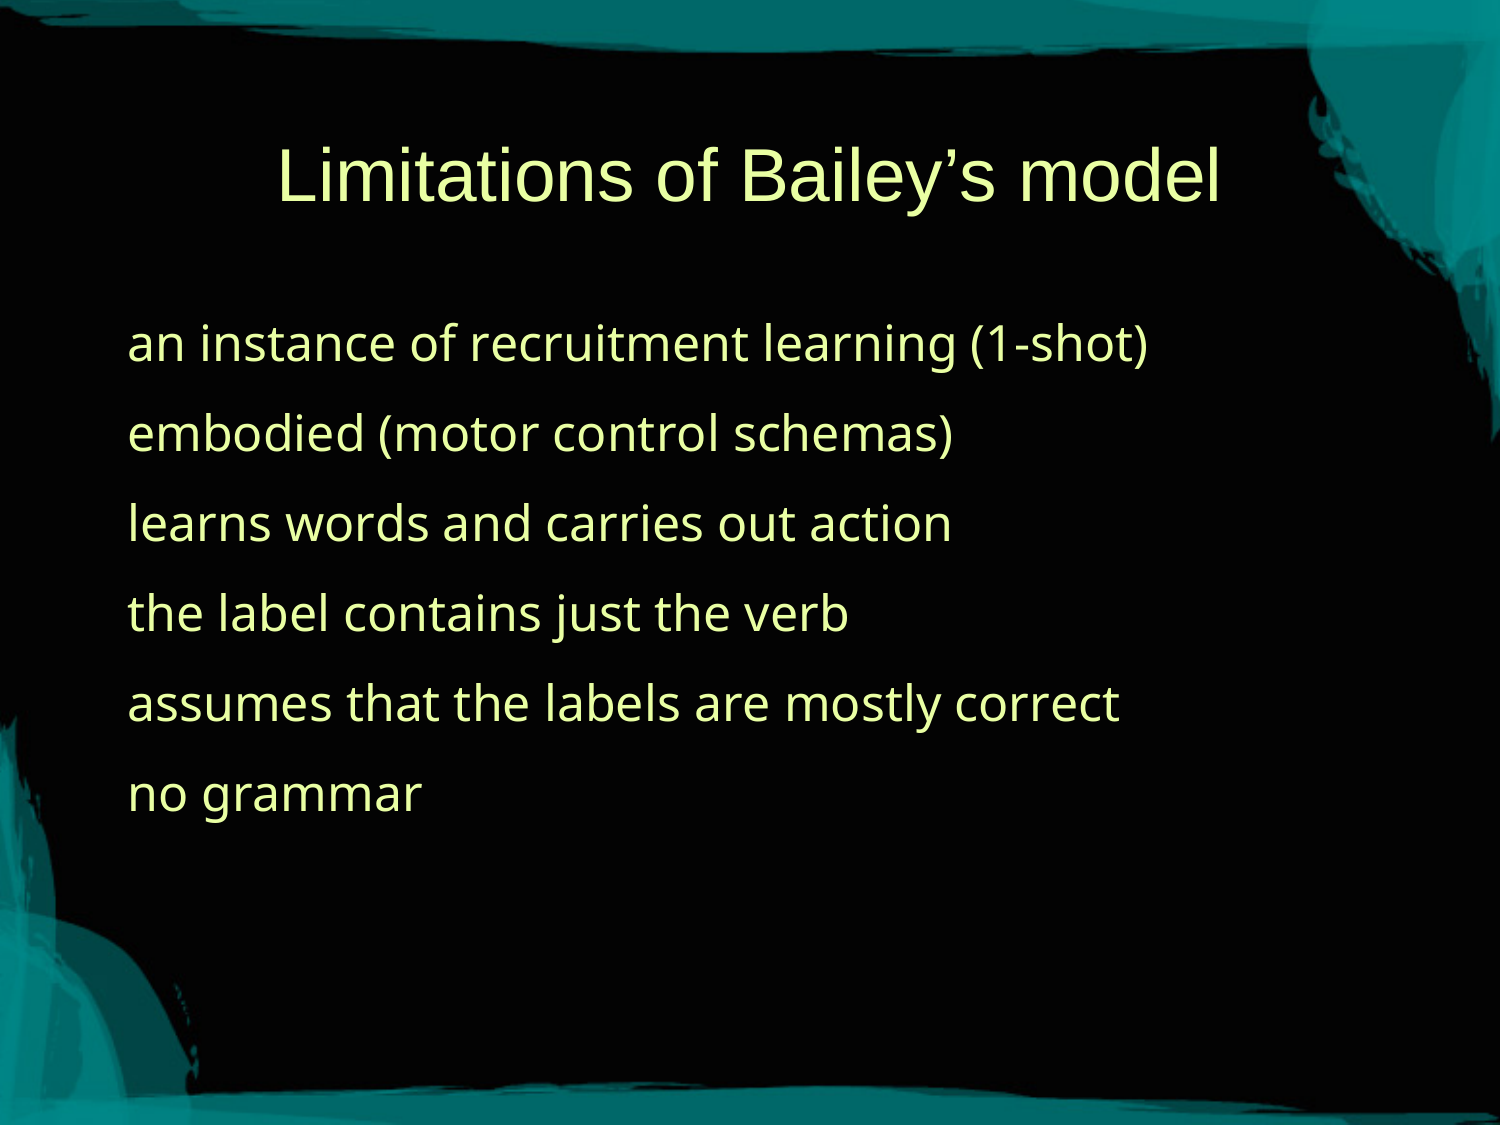

# Limitations of Bailey’s model
an instance of recruitment learning (1-shot)
embodied (motor control schemas)
learns words and carries out action
the label contains just the verb
assumes that the labels are mostly correct
no grammar